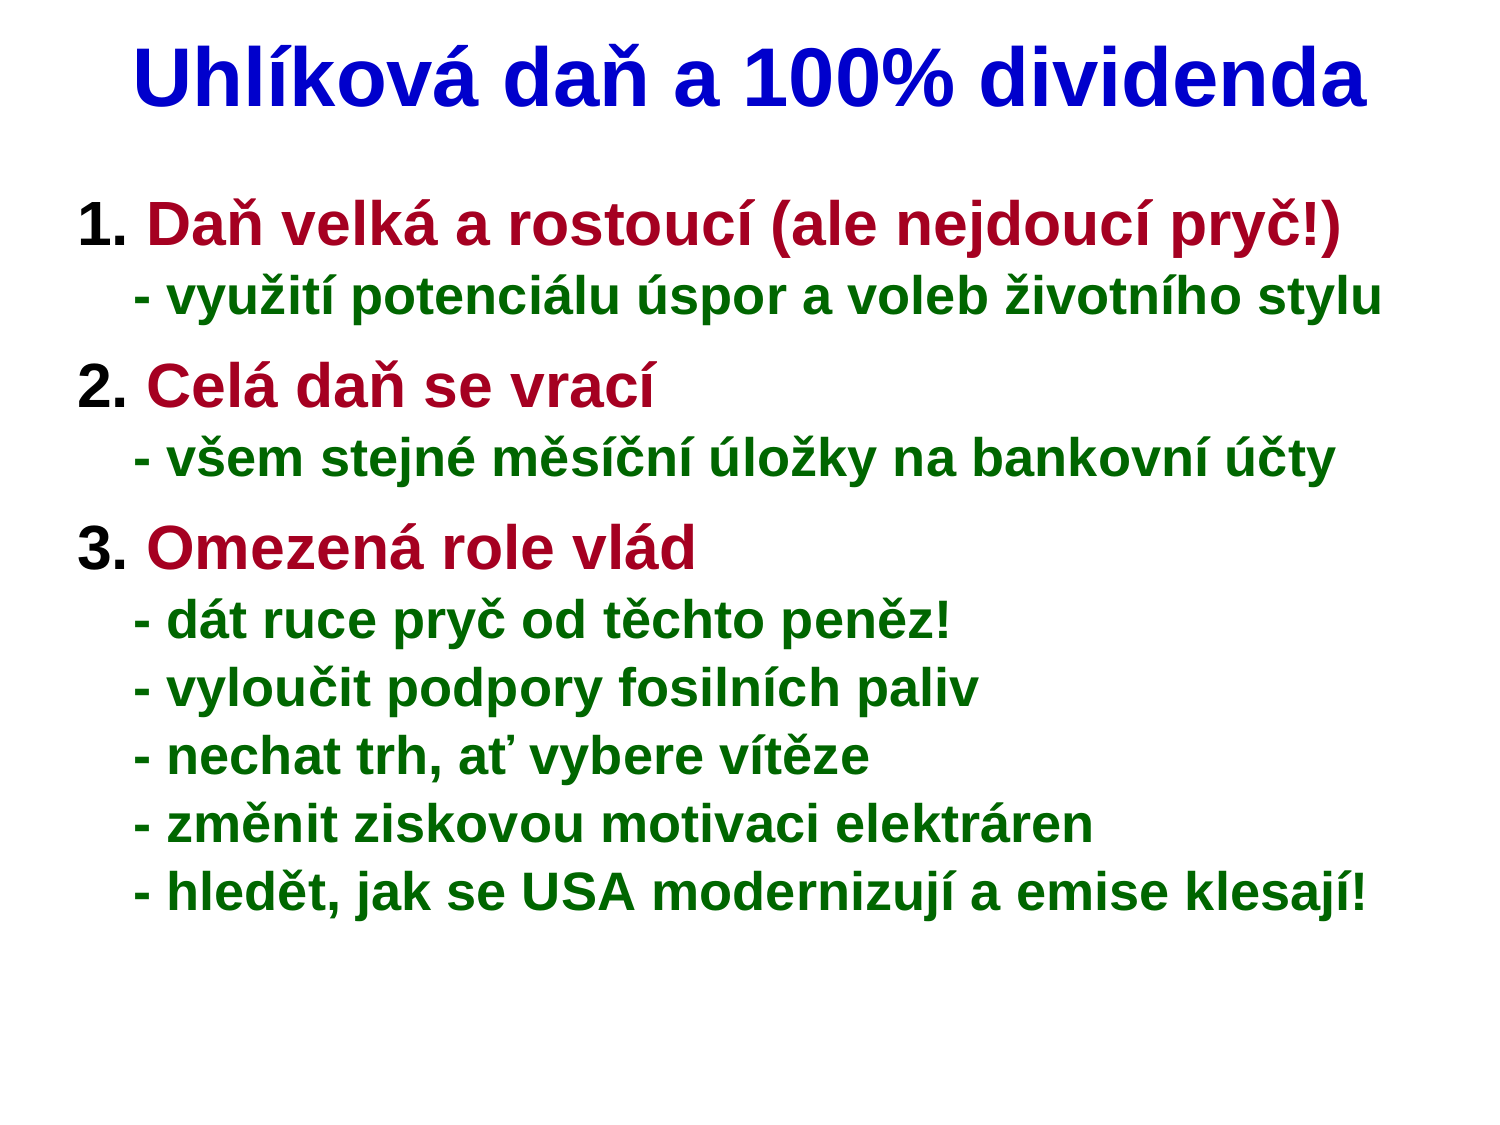

# Uhlíková daň a 100% dividenda
1. Daň velká a rostoucí (ale nejdoucí pryč!)
	- využití potenciálu úspor a voleb životního stylu
2. Celá daň se vrací
	- všem stejné měsíční úložky na bankovní účty
3. Omezená role vlád
	- dát ruce pryč od těchto peněz!
	- vyloučit podpory fosilních paliv
	- nechat trh, ať vybere vítěze
	- změnit ziskovou motivaci elektráren
	- hledět, jak se USA modernizují a emise klesají!